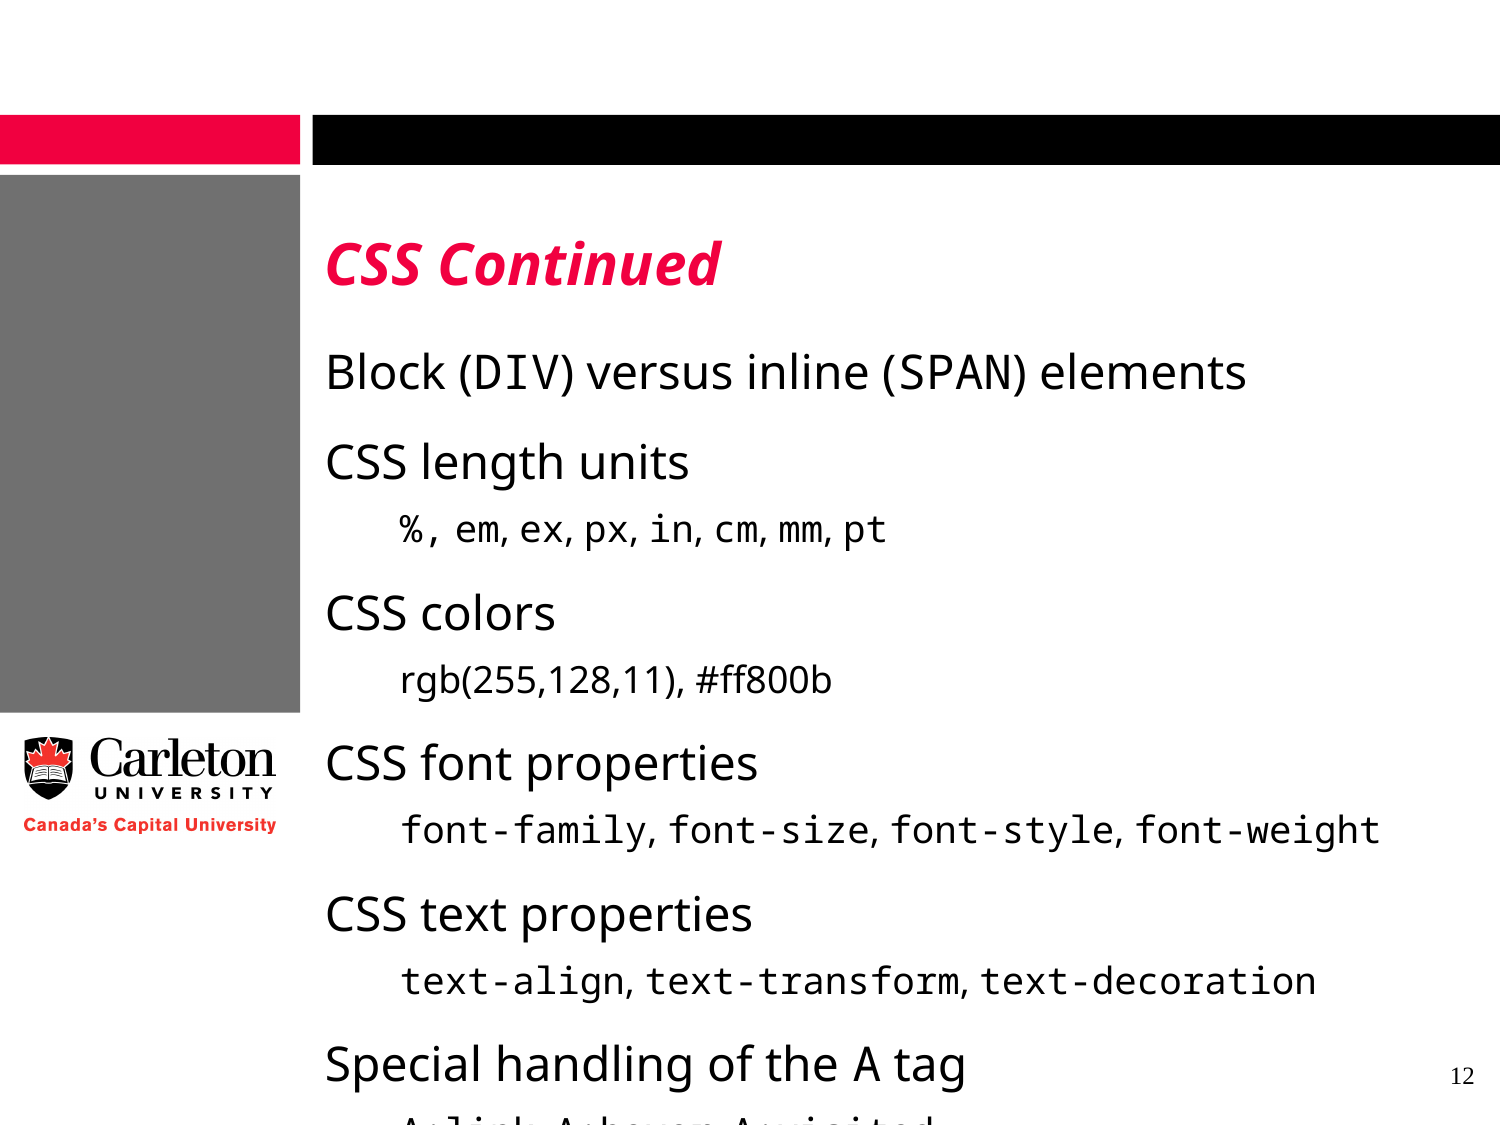

# CSS Continued
Block (DIV) versus inline (SPAN) elements
CSS length units
%, em, ex, px, in, cm, mm, pt
CSS colors
rgb(255,128,11), #ff800b
CSS font properties
font-family, font-size, font-style, font-weight
CSS text properties
text-align, text-transform, text-decoration
Special handling of the A tag
A:link, A:hover, A:visited
12